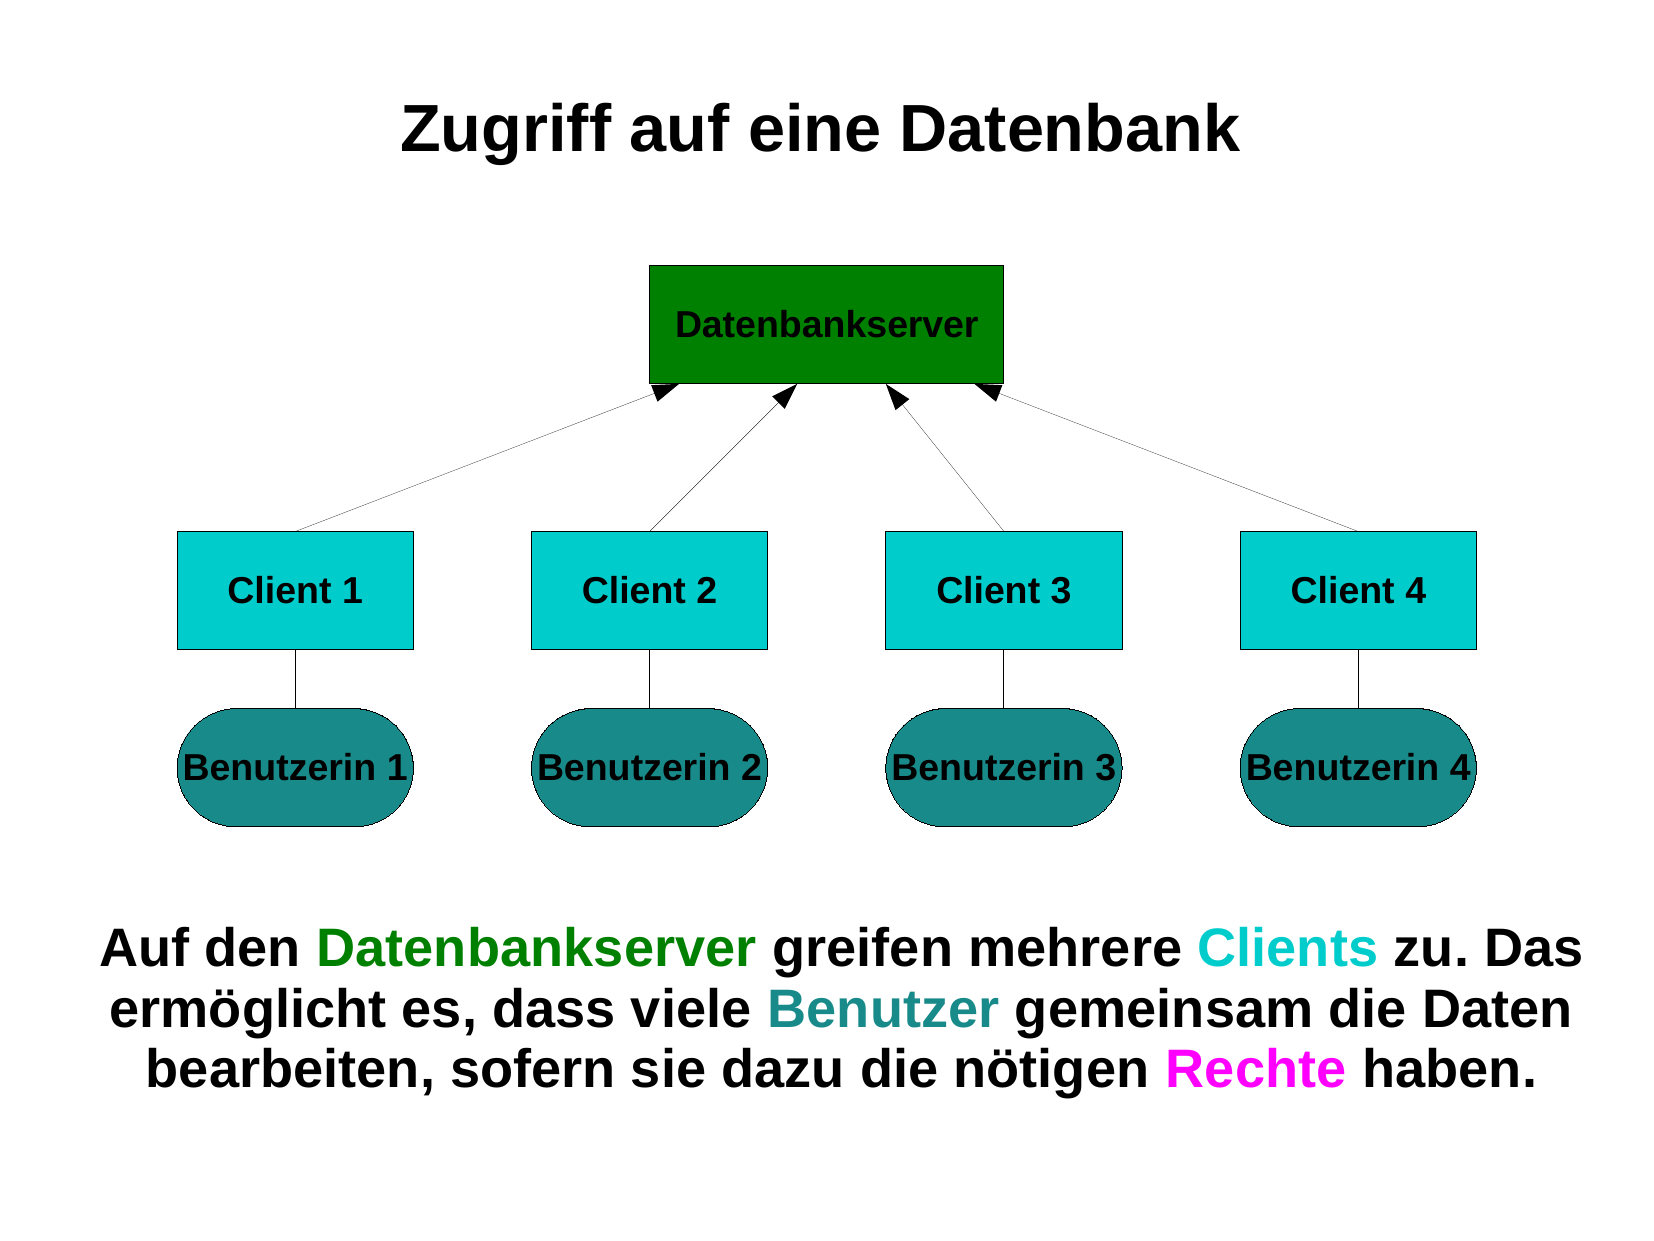

# Zugriff auf eine Datenbank
Datenbankserver
Client 1
Client 2
Client 3
Client 4
Benutzerin 1
Benutzerin 1
Benutzerin 2
Benutzerin 3
Benutzerin 4
Auf den Datenbankserver greifen mehrere Clients zu. Das ermöglicht es, dass viele Benutzer gemeinsam die Daten bearbeiten, sofern sie dazu die nötigen Rechte haben.